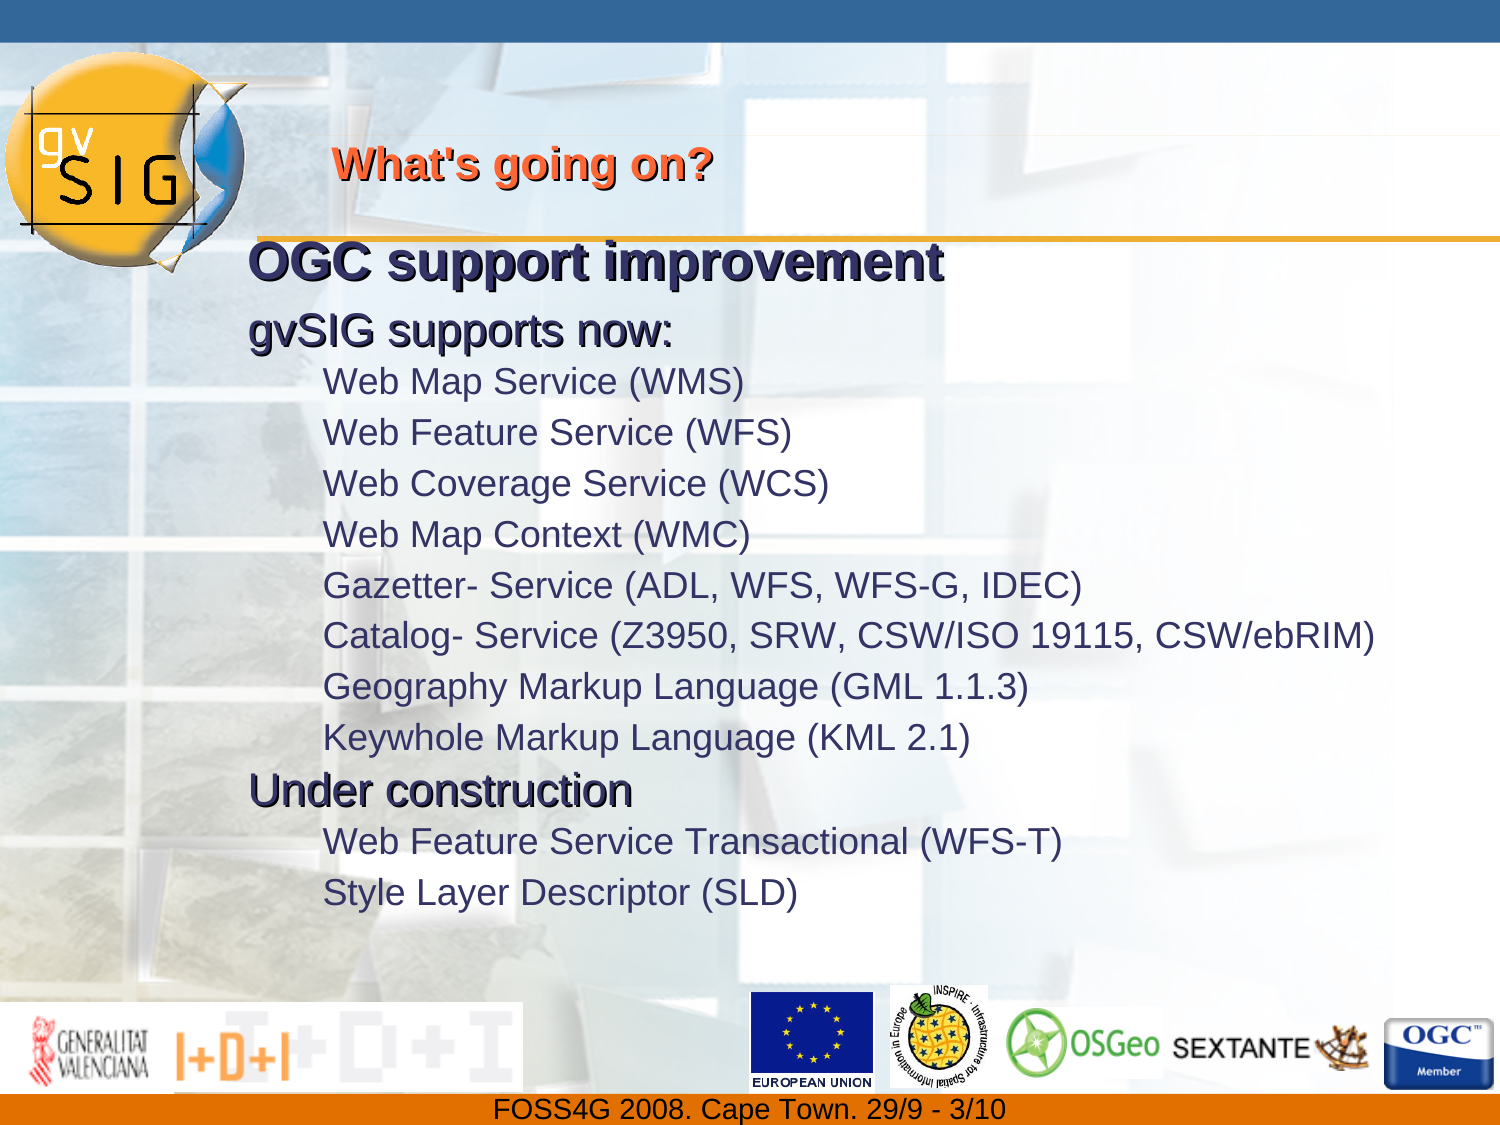

#
What's going on?
OGC support improvement
gvSIG supports now:
Web Map Service (WMS)
Web Feature Service (WFS)
Web Coverage Service (WCS)
Web Map Context (WMC)
Gazetter- Service (ADL, WFS, WFS-G, IDEC)
Catalog- Service (Z3950, SRW, CSW/ISO 19115, CSW/ebRIM)
Geography Markup Language (GML 1.1.3)
Keywhole Markup Language (KML 2.1)
Under construction
Web Feature Service Transactional (WFS-T)
Style Layer Descriptor (SLD)